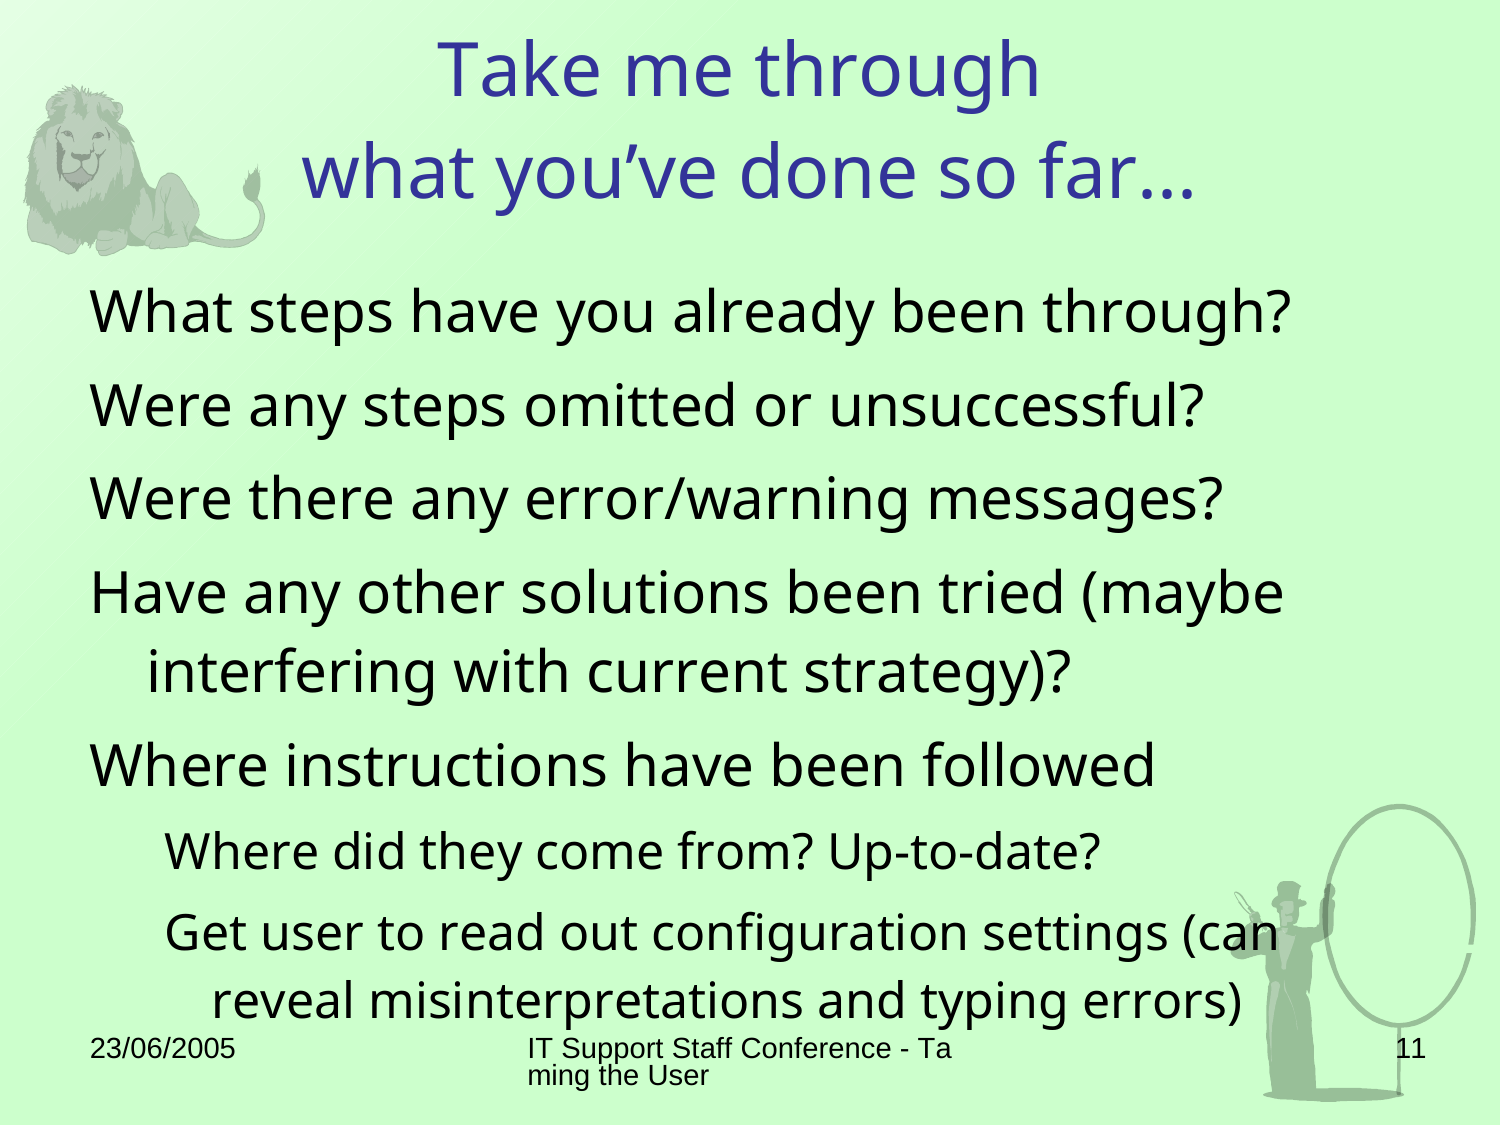

# Take me through what you’ve done so far...
What steps have you already been through?
Were any steps omitted or unsuccessful?
Were there any error/warning messages?
Have any other solutions been tried (maybe interfering with current strategy)?
Where instructions have been followed
Where did they come from? Up-to-date?
Get user to read out configuration settings (can reveal misinterpretations and typing errors)
23/06/2005
IT Support Staff Conference - Taming the User
11